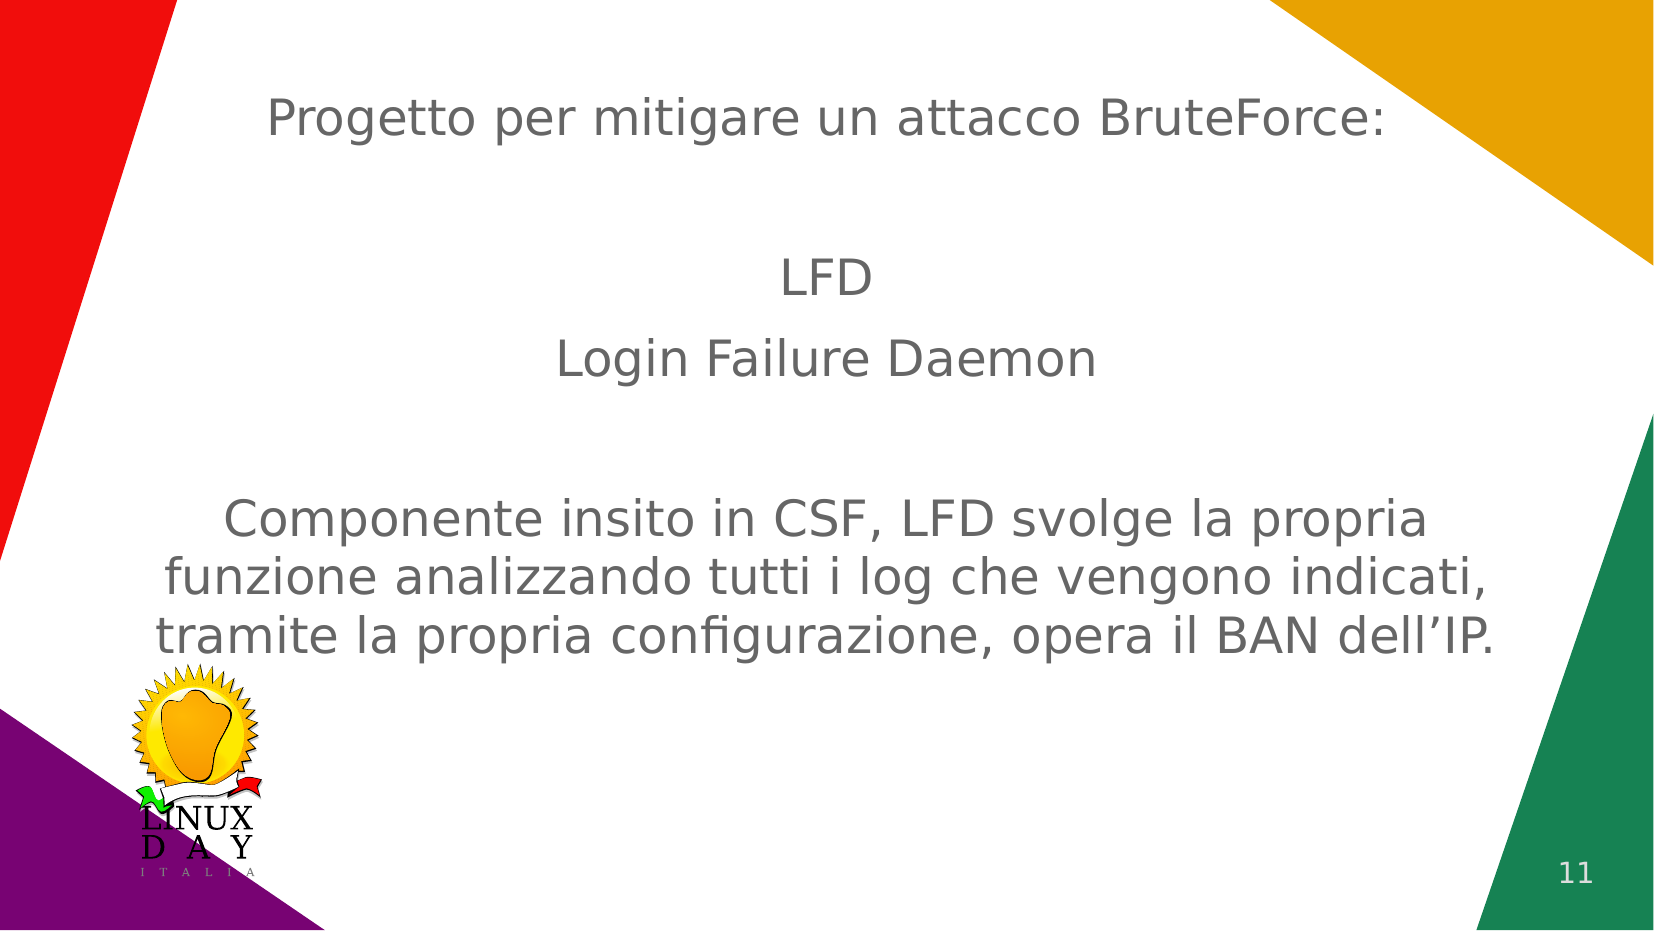

# Progetto per mitigare un attacco BruteForce:
LFD
Login Failure Daemon
Componente insito in CSF, LFD svolge la propria funzione analizzando tutti i log che vengono indicati, tramite la propria configurazione, opera il BAN dell’IP.
11